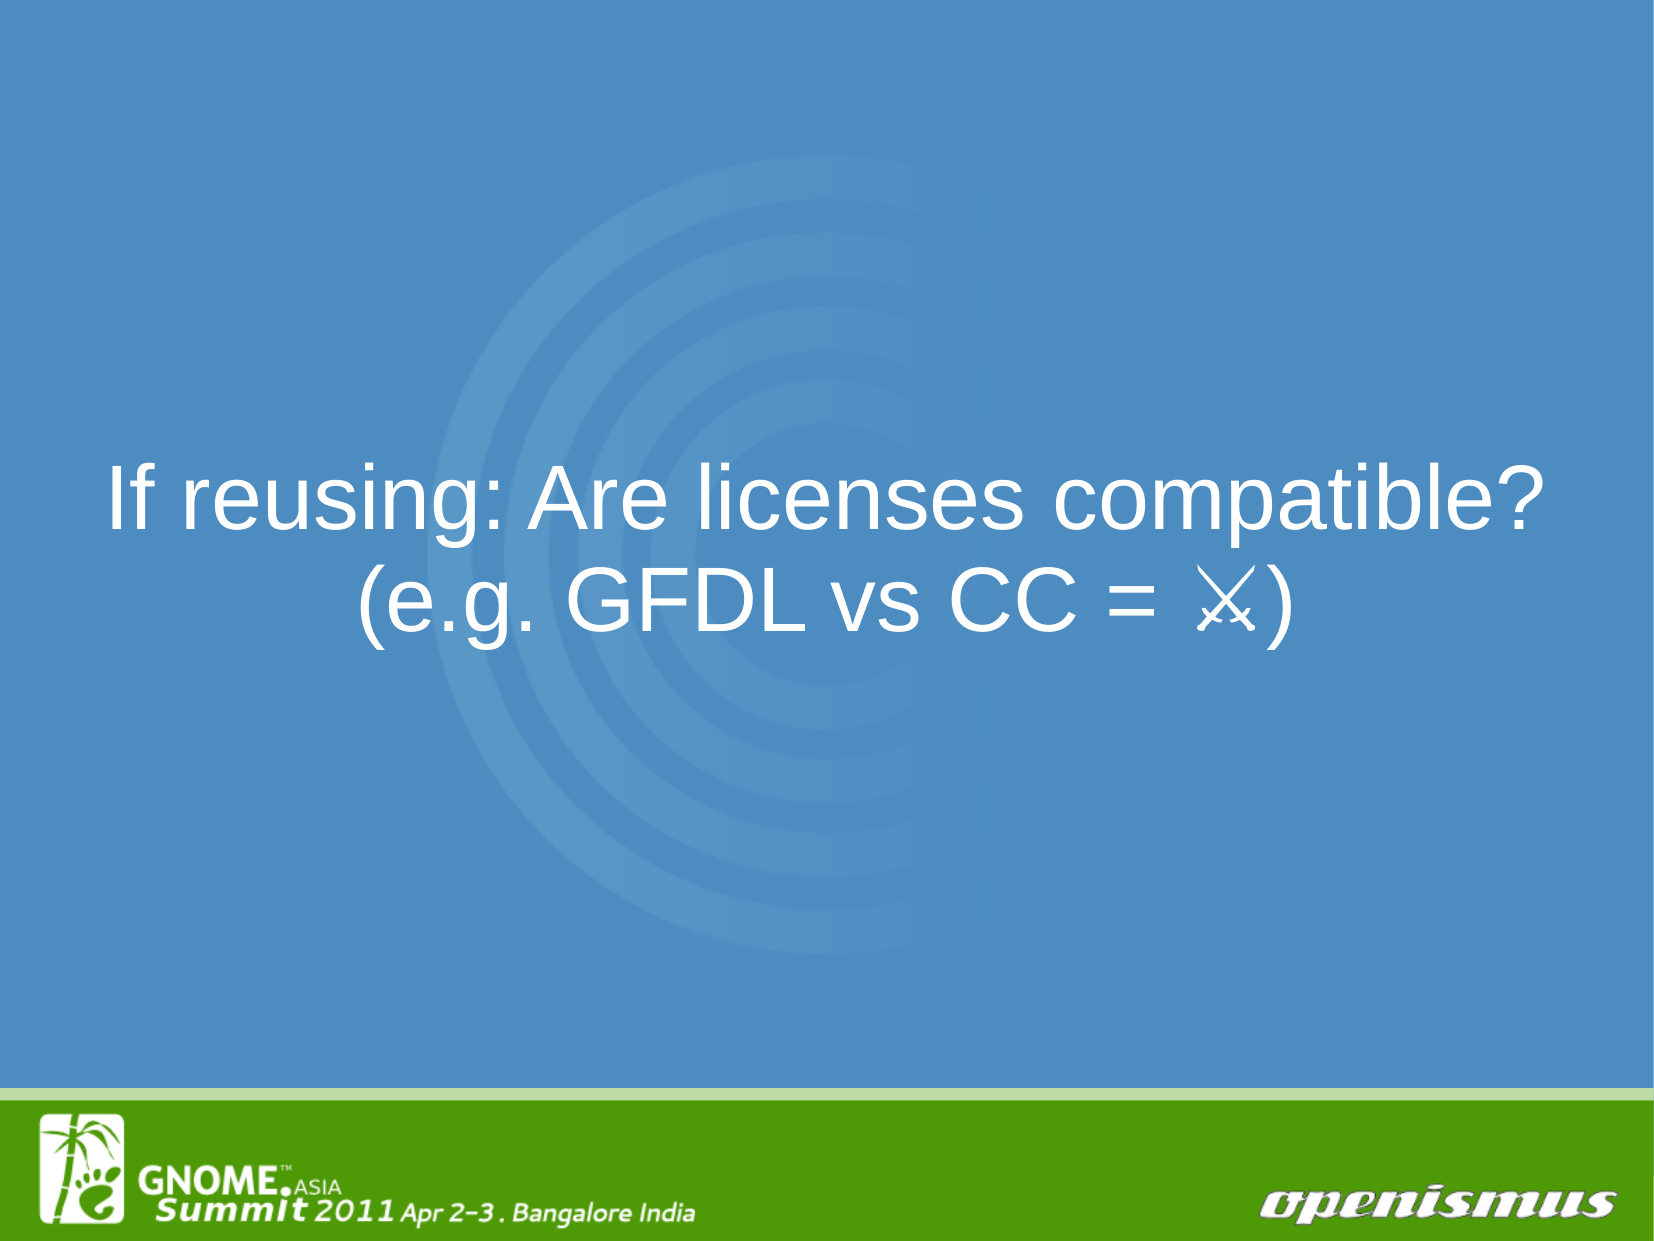

# If reusing: Are licenses compatible? (e.g. GFDL vs CC = ⚔)